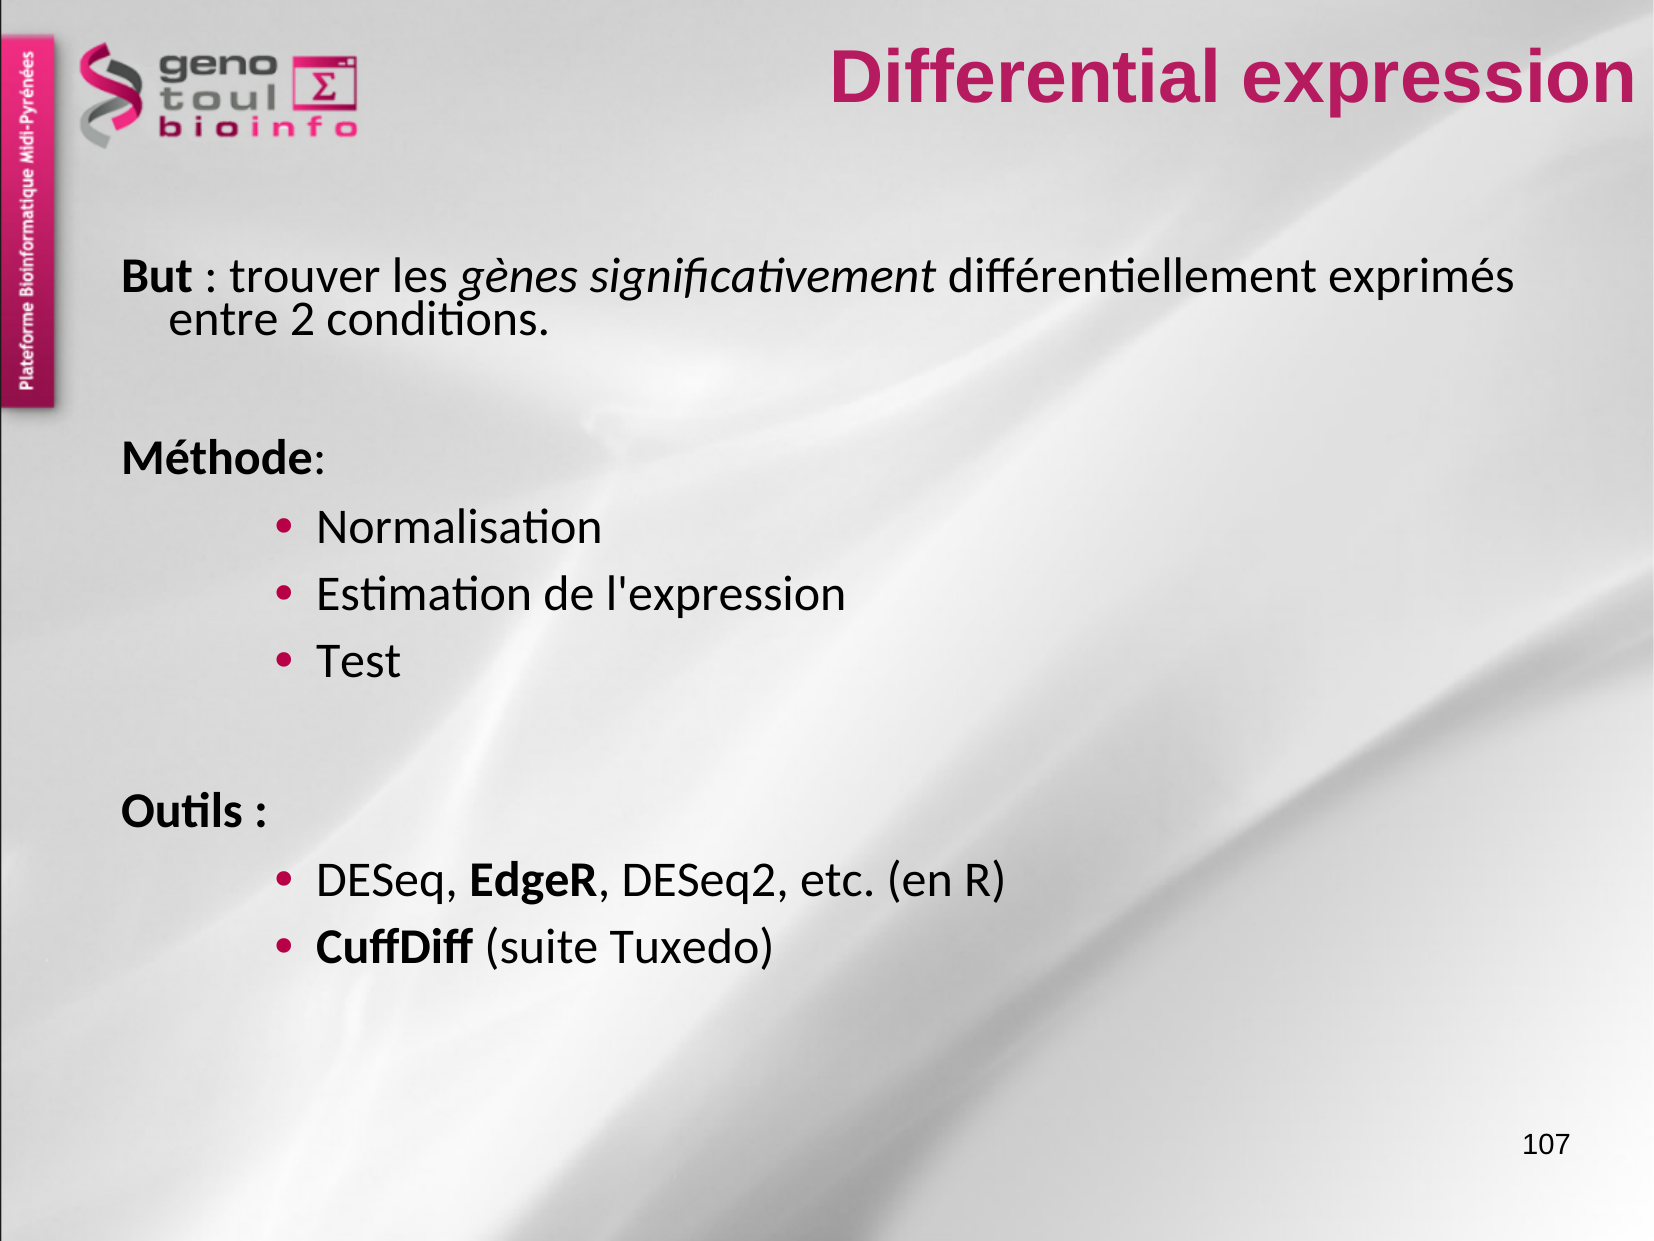

Differential expression
# But : trouver les gènes significativement différentiellement exprimés entre 2 conditions.
Méthode:
Normalisation
Estimation de l'expression
Test
Outils :
DESeq, EdgeR, DESeq2, etc. (en R)
CuffDiff (suite Tuxedo)